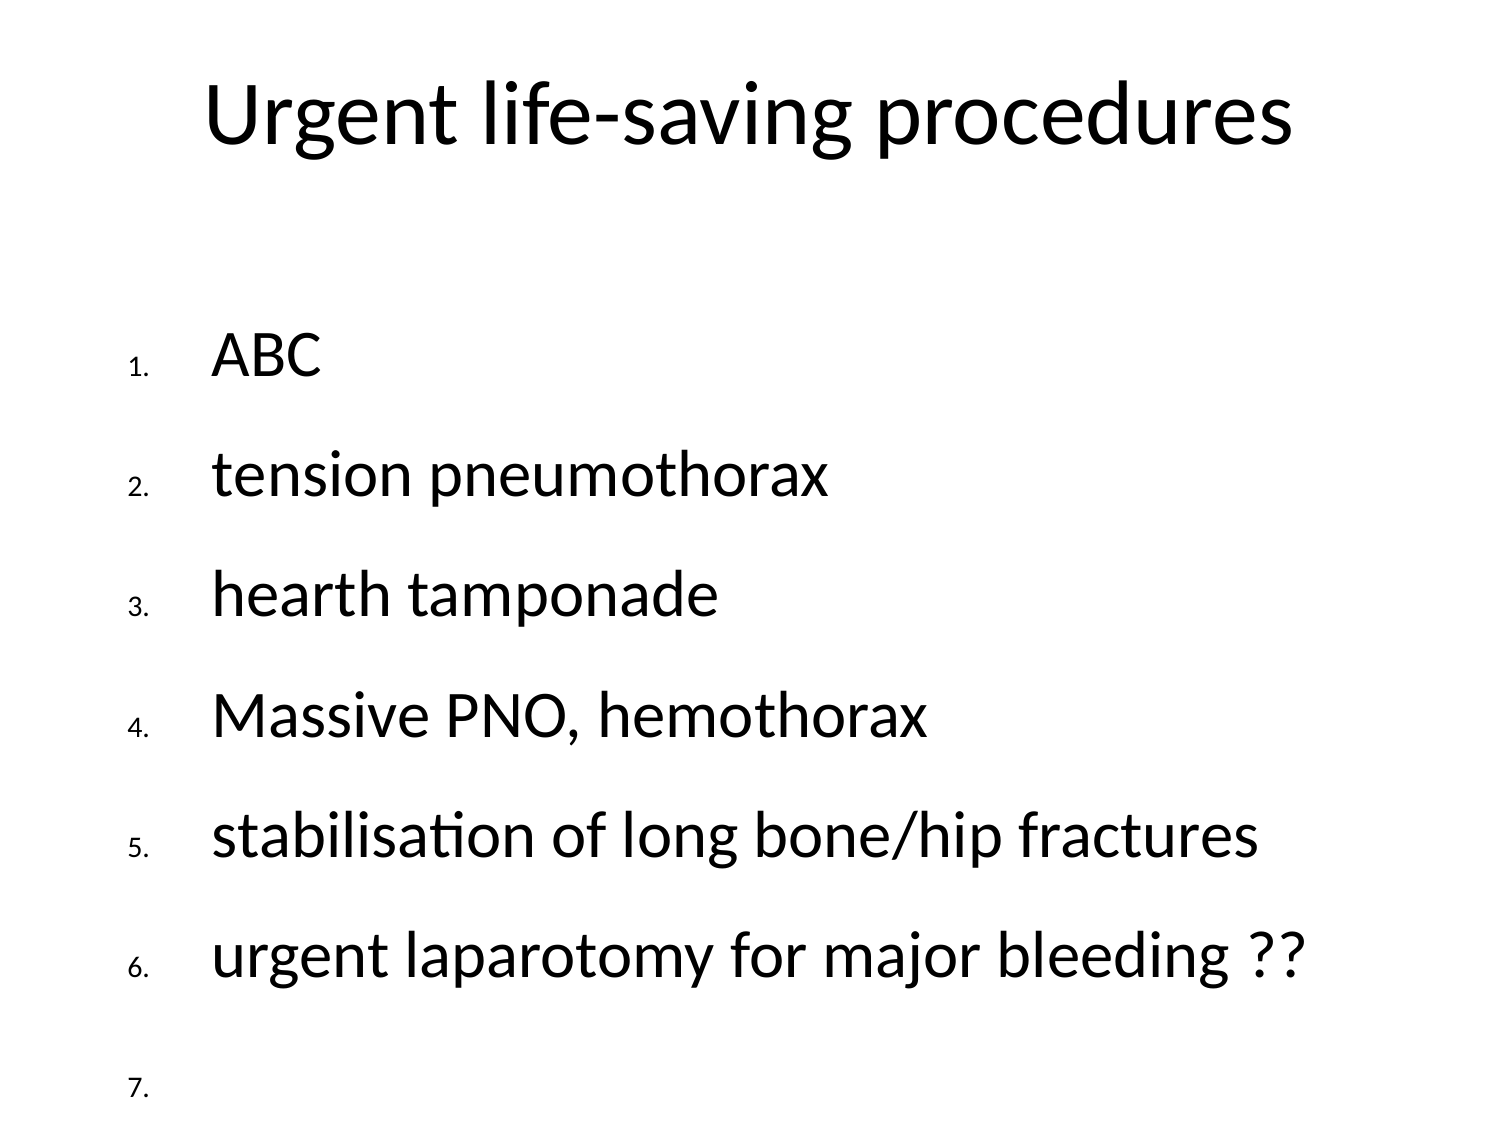

# Urgent life-saving procedures
ABC
tension pneumothorax
hearth tamponade
Massive PNO, hemothorax
stabilisation of long bone/hip fractures
urgent laparotomy for major bleeding ??